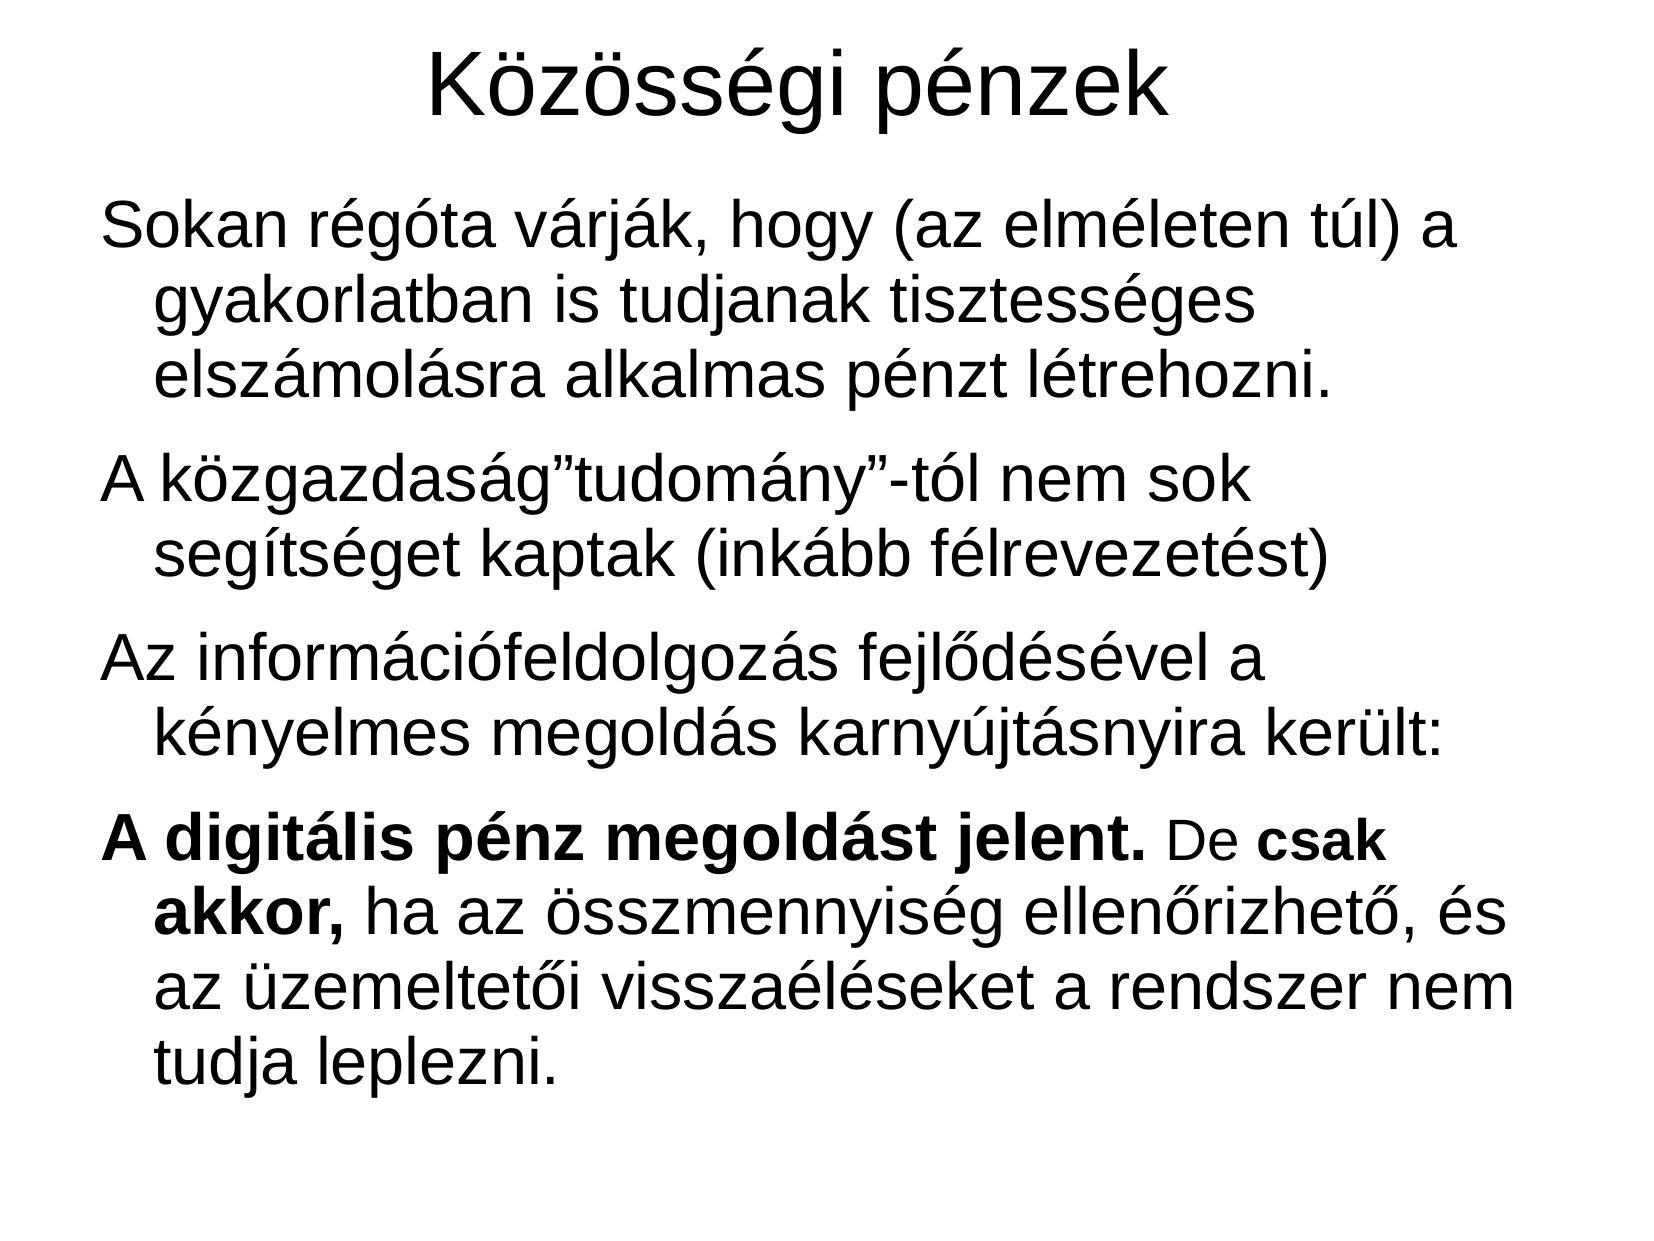

# Közösségi pénzek
Sokan régóta várják, hogy (az elméleten túl) a gyakorlatban is tudjanak tisztességes elszámolásra alkalmas pénzt létrehozni.
A közgazdaság”tudomány”-tól nem sok segítséget kaptak (inkább félrevezetést)
Az információfeldolgozás fejlődésével a kényelmes megoldás karnyújtásnyira került:
A digitális pénz megoldást jelent. De csak akkor, ha az összmennyiség ellenőrizhető, és az üzemeltetői visszaéléseket a rendszer nem tudja leplezni.